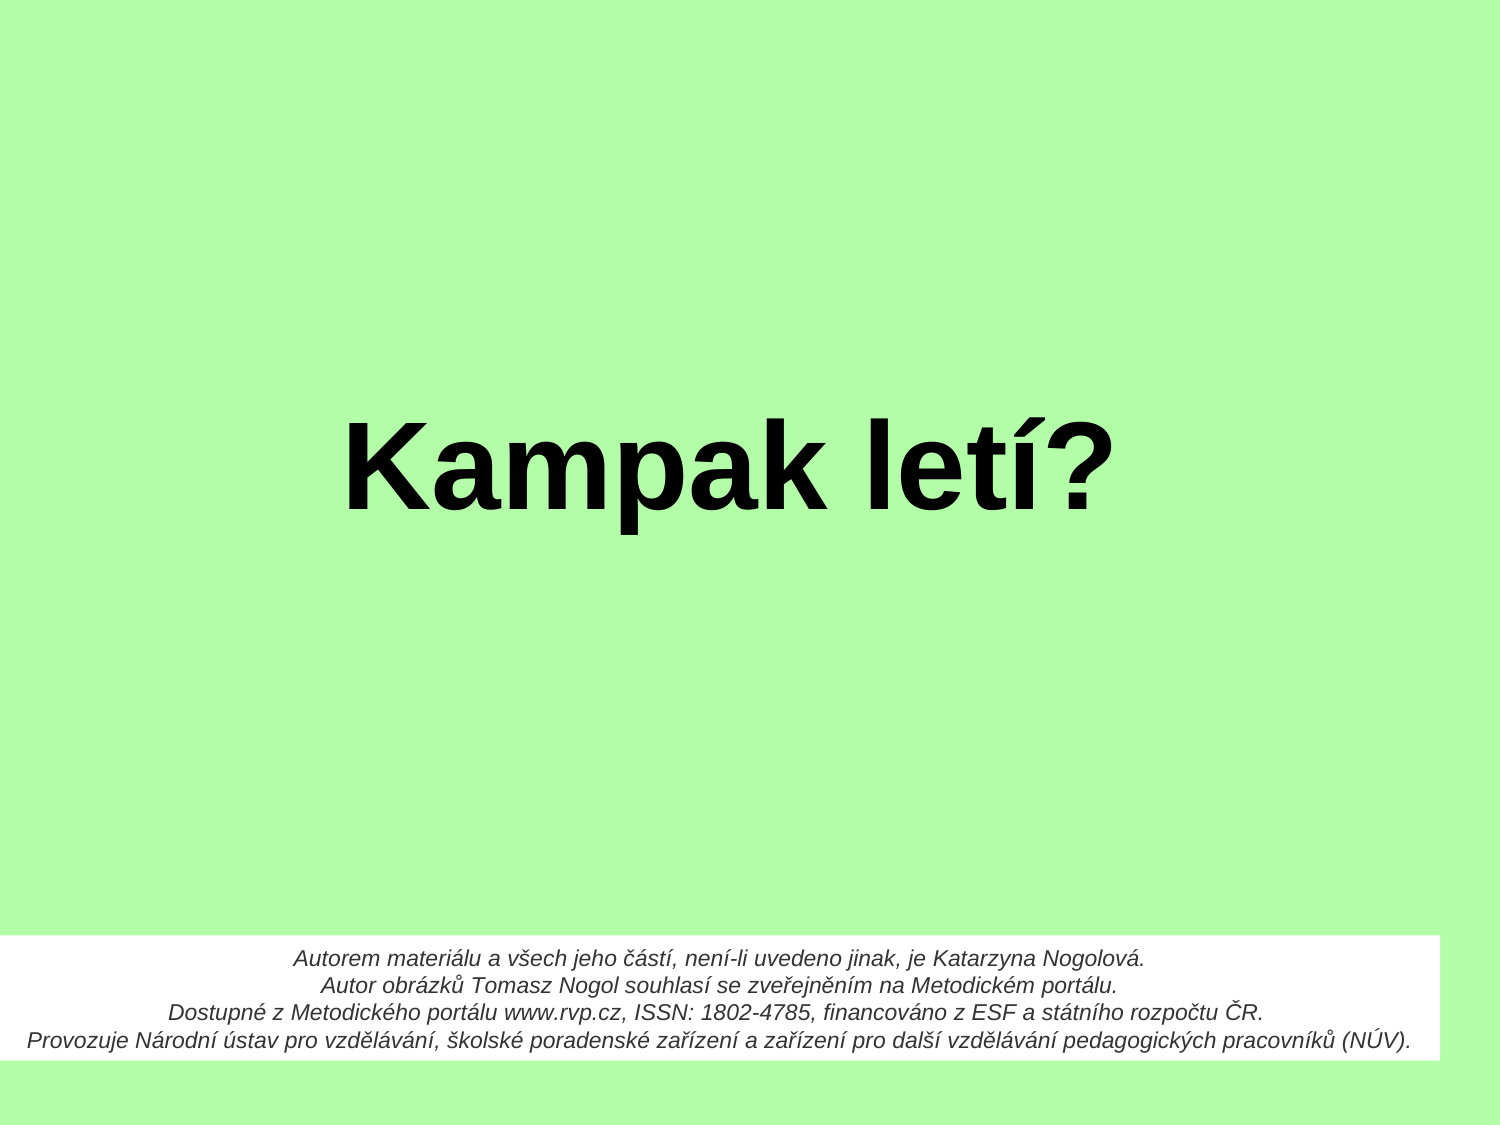

# Kampak letí?
Autorem materiálu a všech jeho částí, není-li uvedeno jinak, je Katarzyna Nogolová.
Autor obrázků Tomasz Nogol souhlasí se zveřejněním na Metodickém portálu.
Dostupné z Metodického portálu www.rvp.cz, ISSN: 1802-4785, financováno z ESF a státního rozpočtu ČR.
Provozuje Národní ústav pro vzdělávání, školské poradenské zařízení a zařízení pro další vzdělávání pedagogických pracovníků (NÚV).